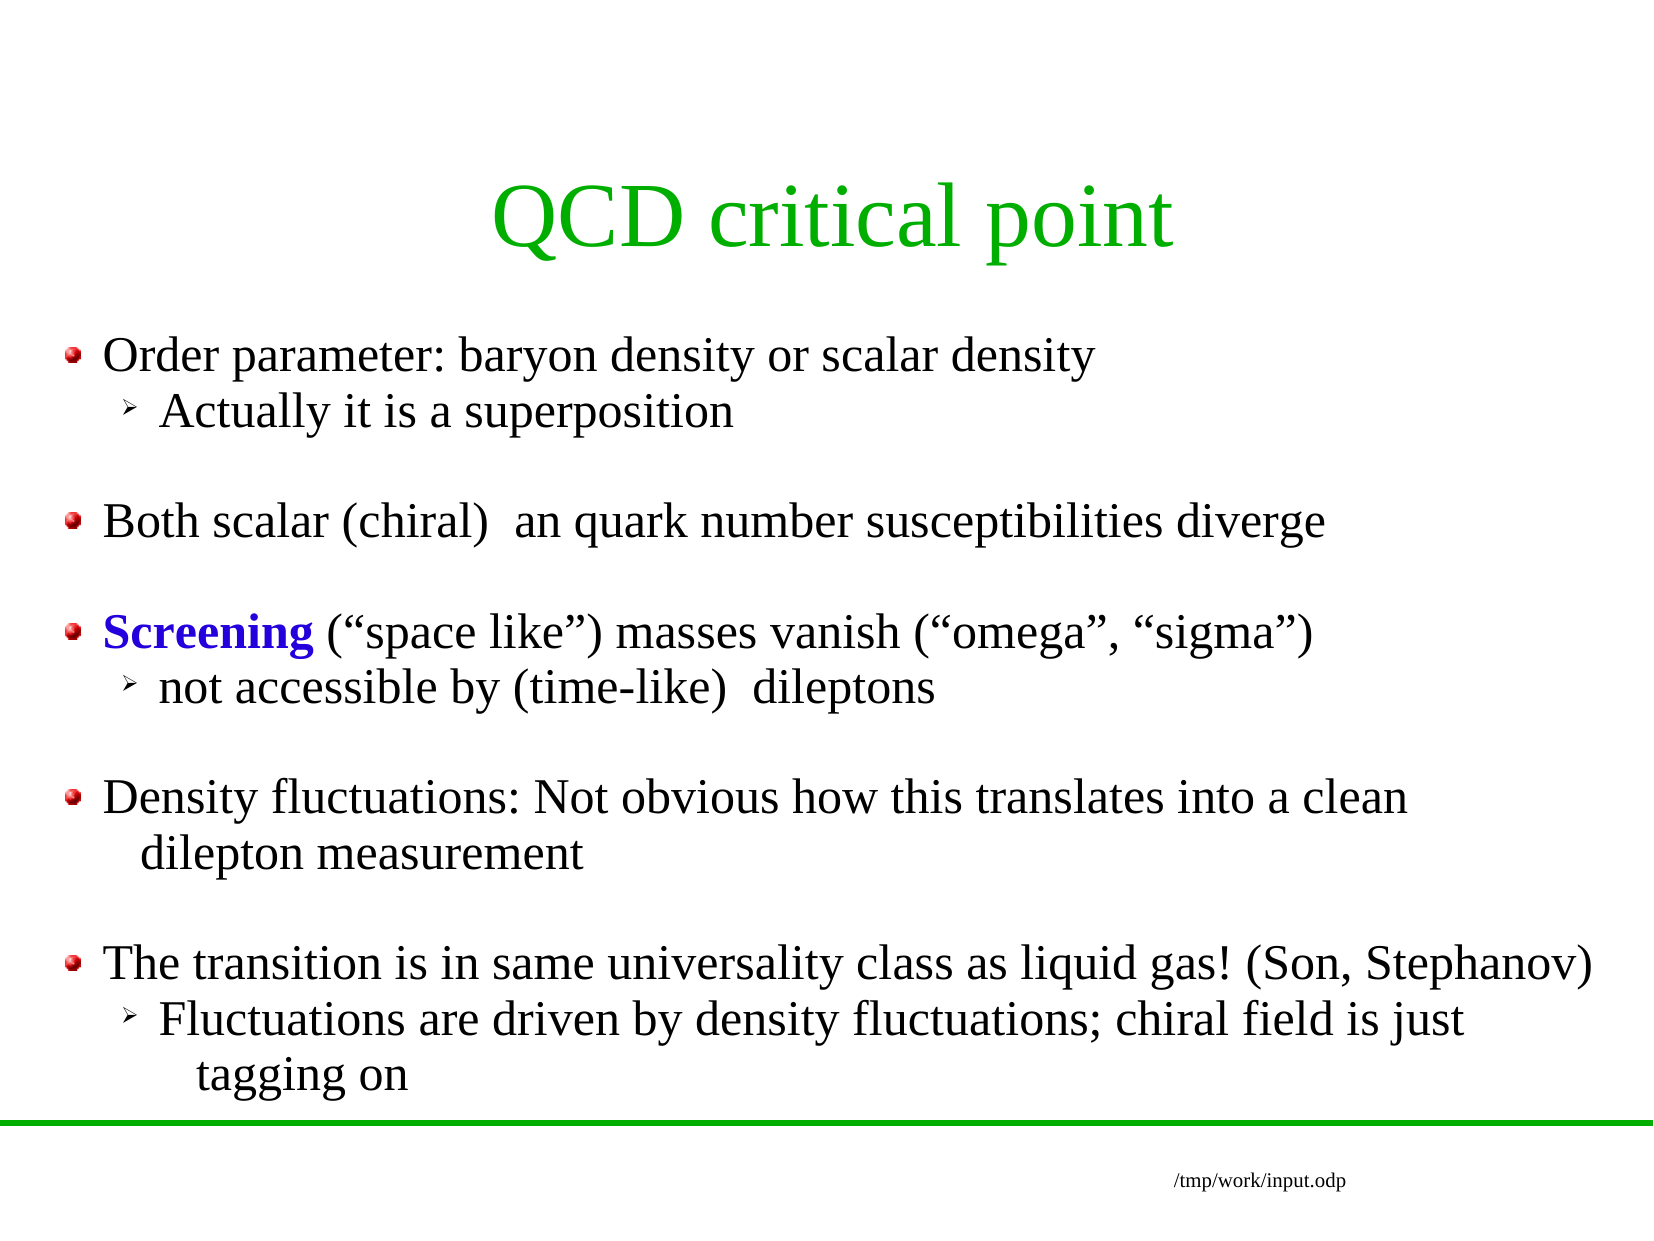

# QCD critical point
Order parameter: baryon density or scalar density
Actually it is a superposition
Both scalar (chiral) an quark number susceptibilities diverge
Screening (“space like”) masses vanish (“omega”, “sigma”)
not accessible by (time-like) dileptons
Density fluctuations: Not obvious how this translates into a clean
dilepton measurement
The transition is in same universality class as liquid gas! (Son, Stephanov)
Fluctuations are driven by density fluctuations; chiral field is just
tagging on